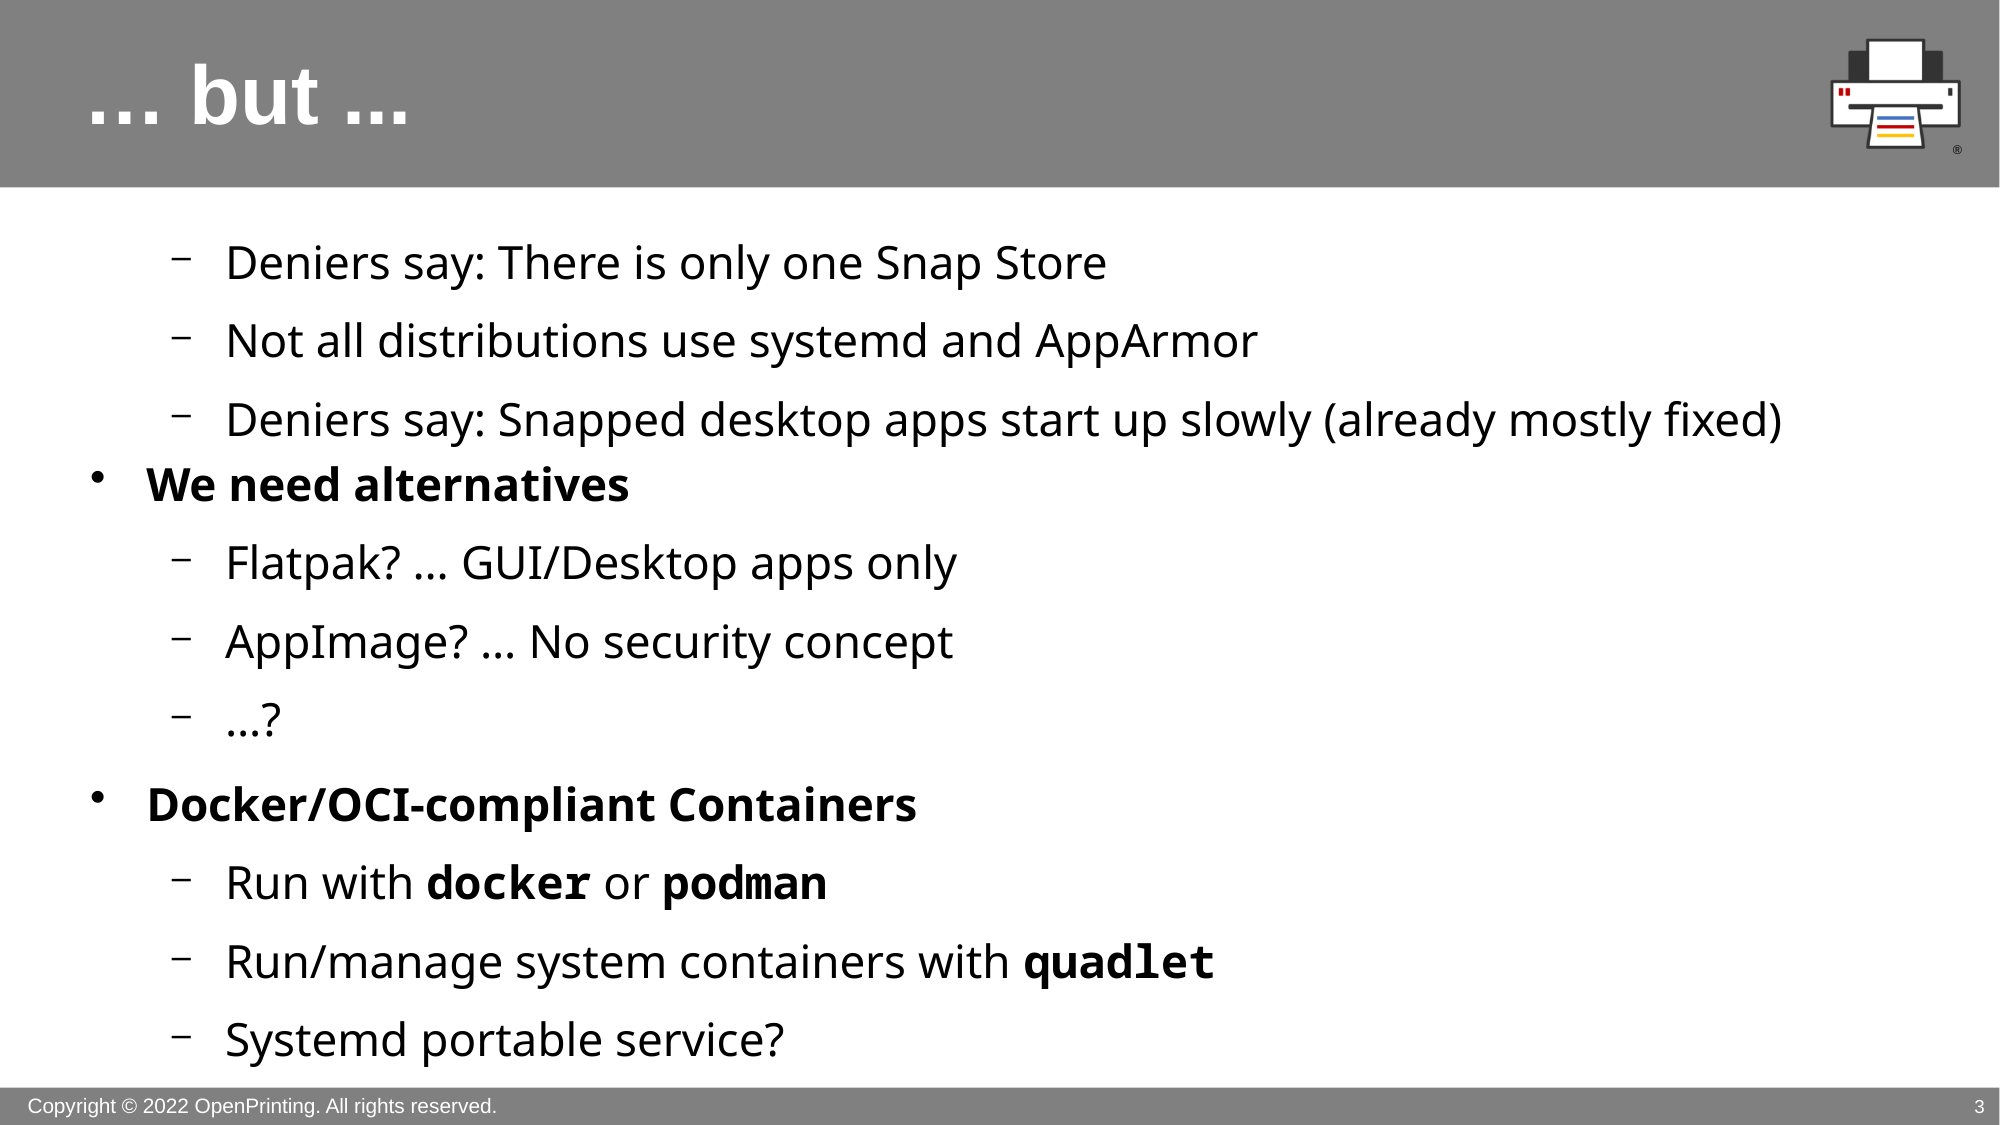

… but ...
# Deniers say: There is only one Snap Store
Not all distributions use systemd and AppArmor
Deniers say: Snapped desktop apps start up slowly (already mostly fixed)
We need alternatives
Flatpak? … GUI/Desktop apps only
AppImage? … No security concept
…?
Docker/OCI-compliant Containers
Run with docker or podman
Run/manage system containers with quadlet
Systemd portable service?